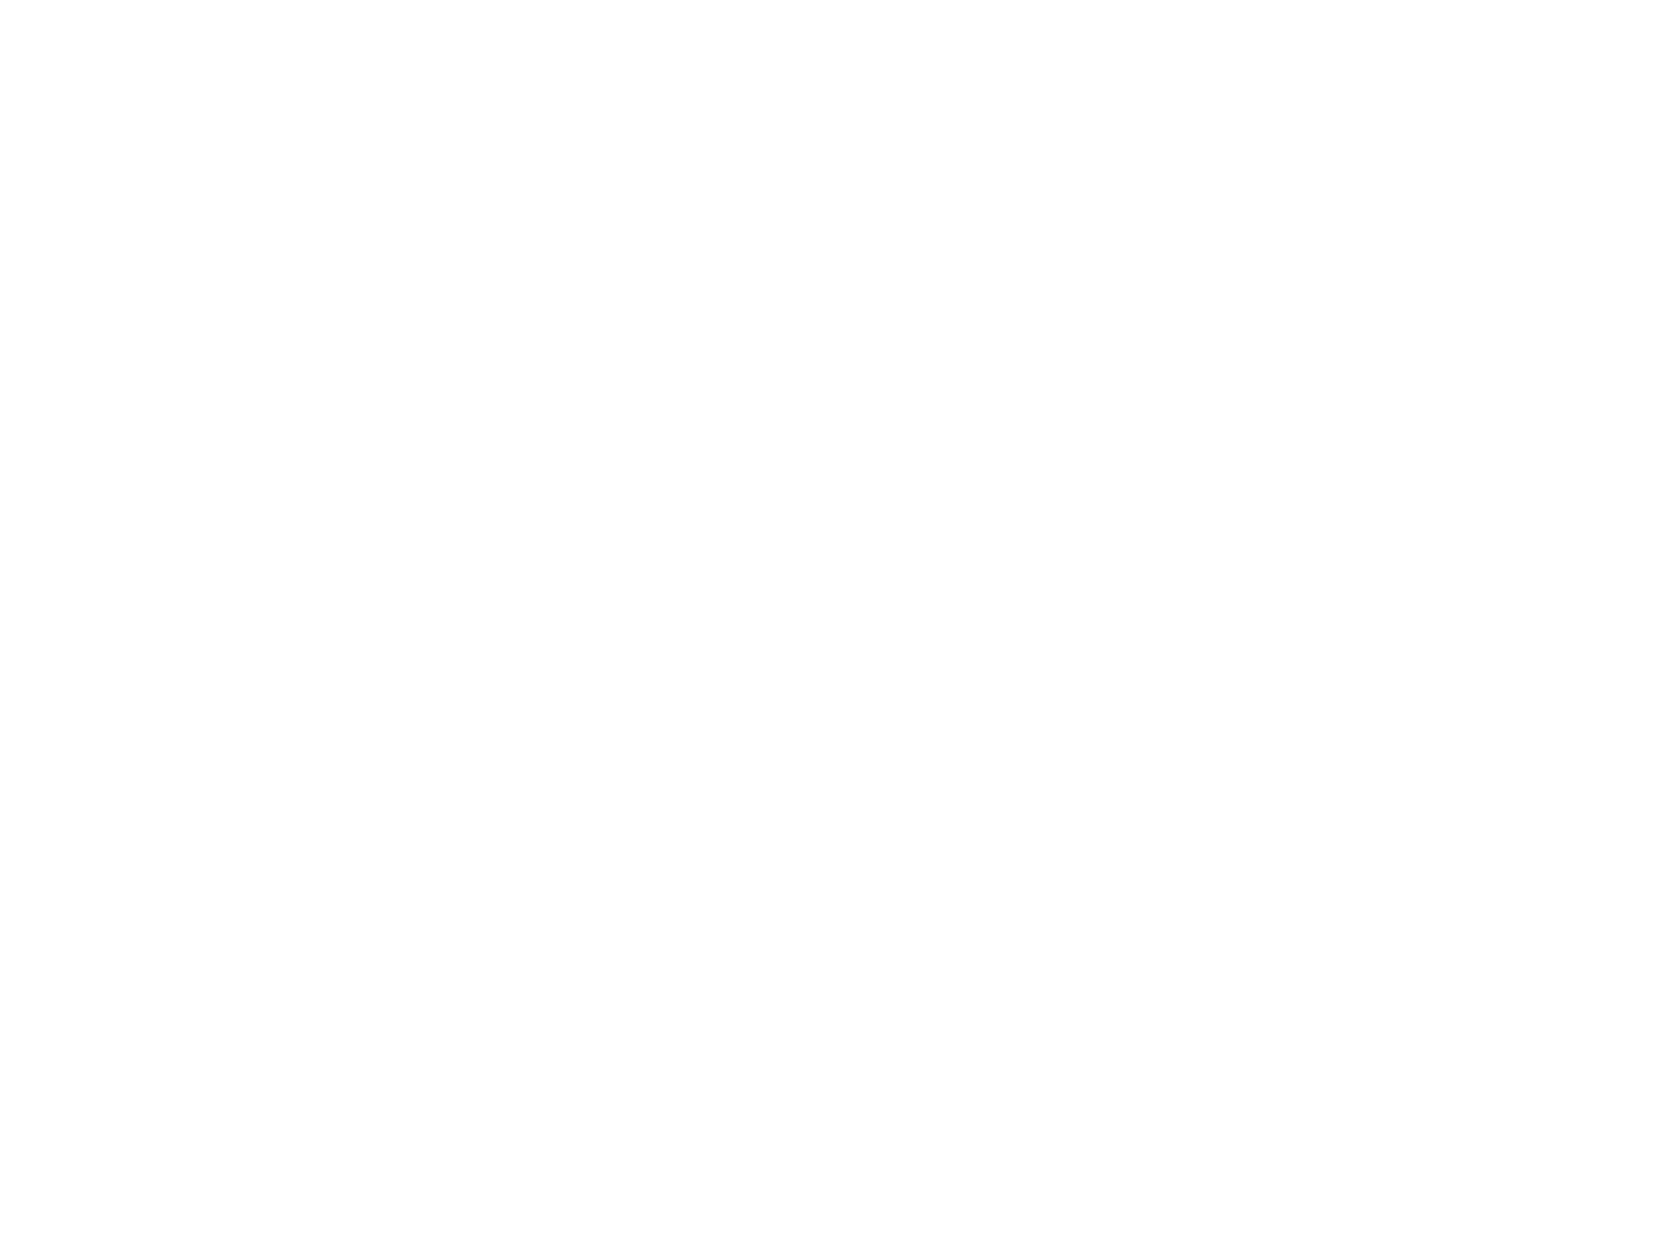

# A look at the SHT30 driver
The SHT30 driver